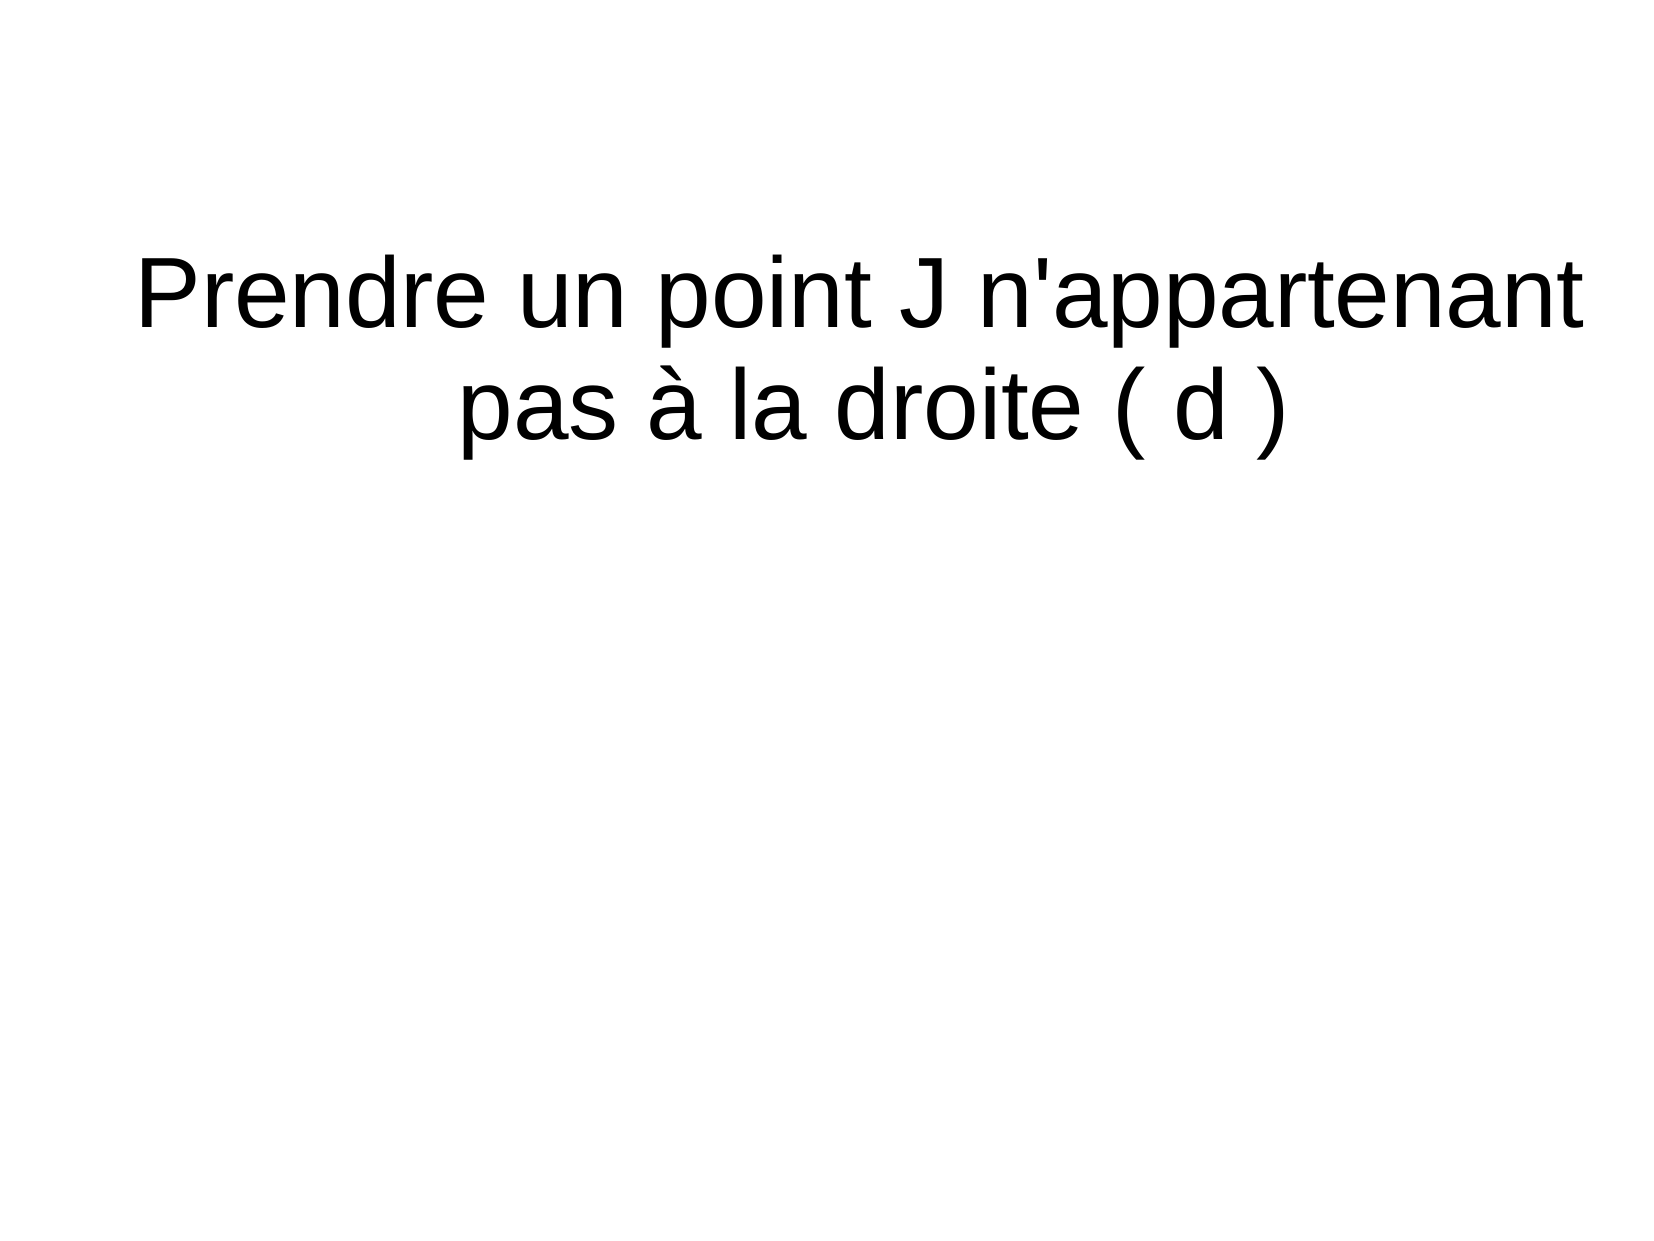

# Prendre un point J n'appartenant
pas à la droite ( d )